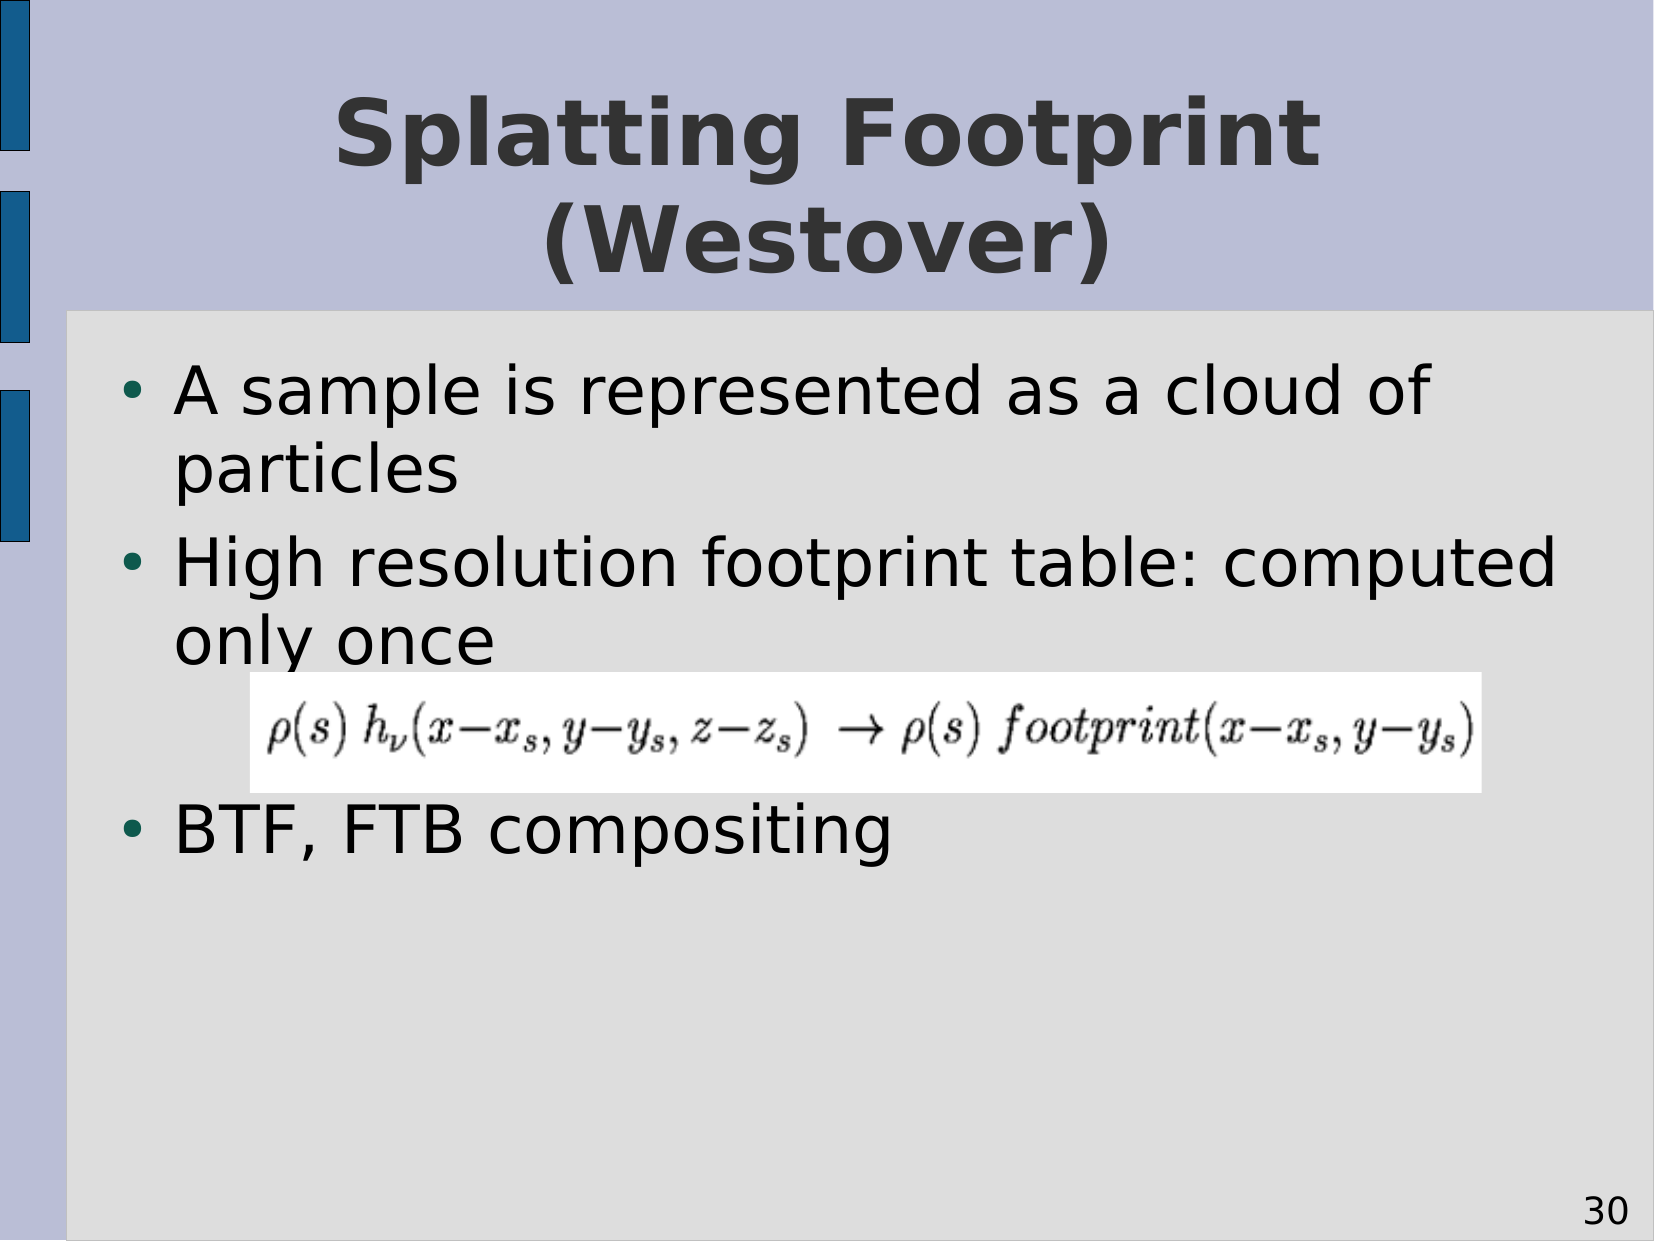

# Splatting Footprint (Westover)
A sample is represented as a cloud of particles
High resolution footprint table: computed only once
BTF, FTB compositing